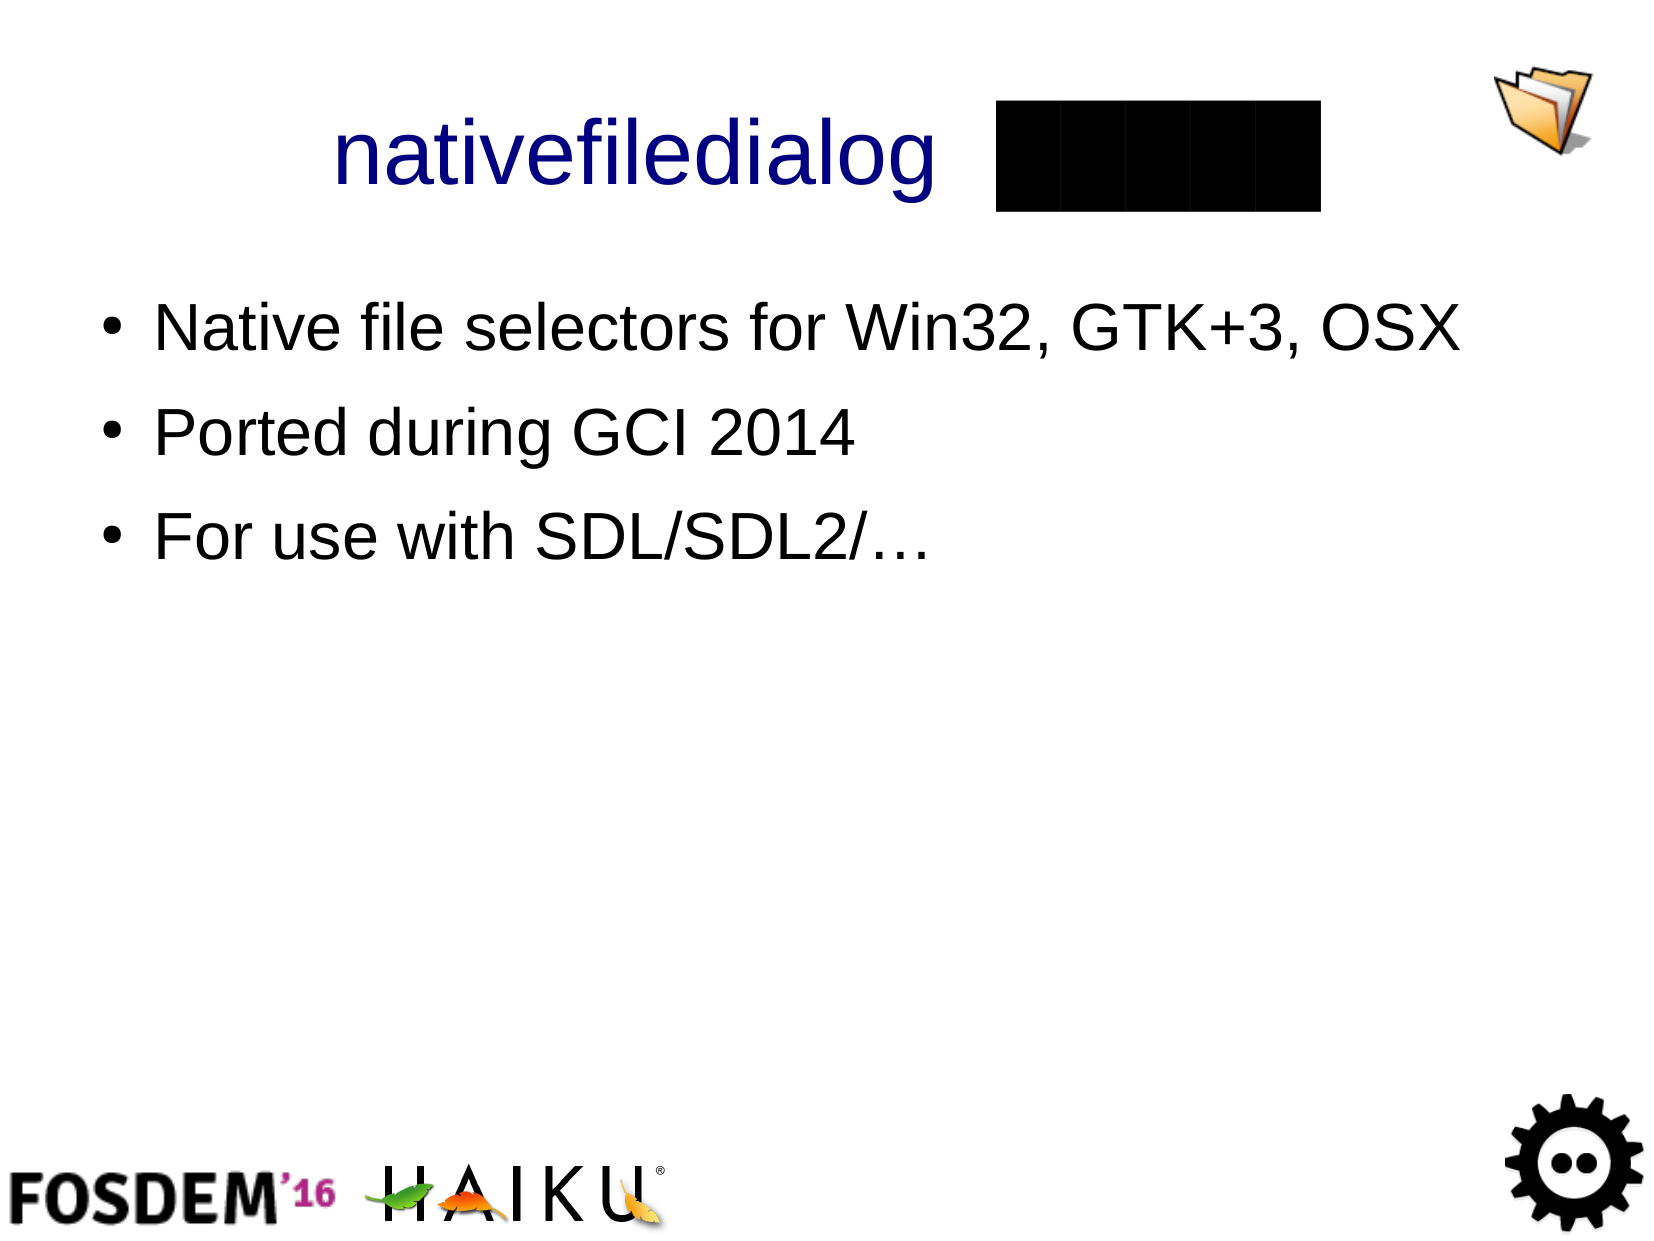

# nativefiledialog	█████
Native file selectors for Win32, GTK+3, OSX
Ported during GCI 2014
For use with SDL/SDL2/…